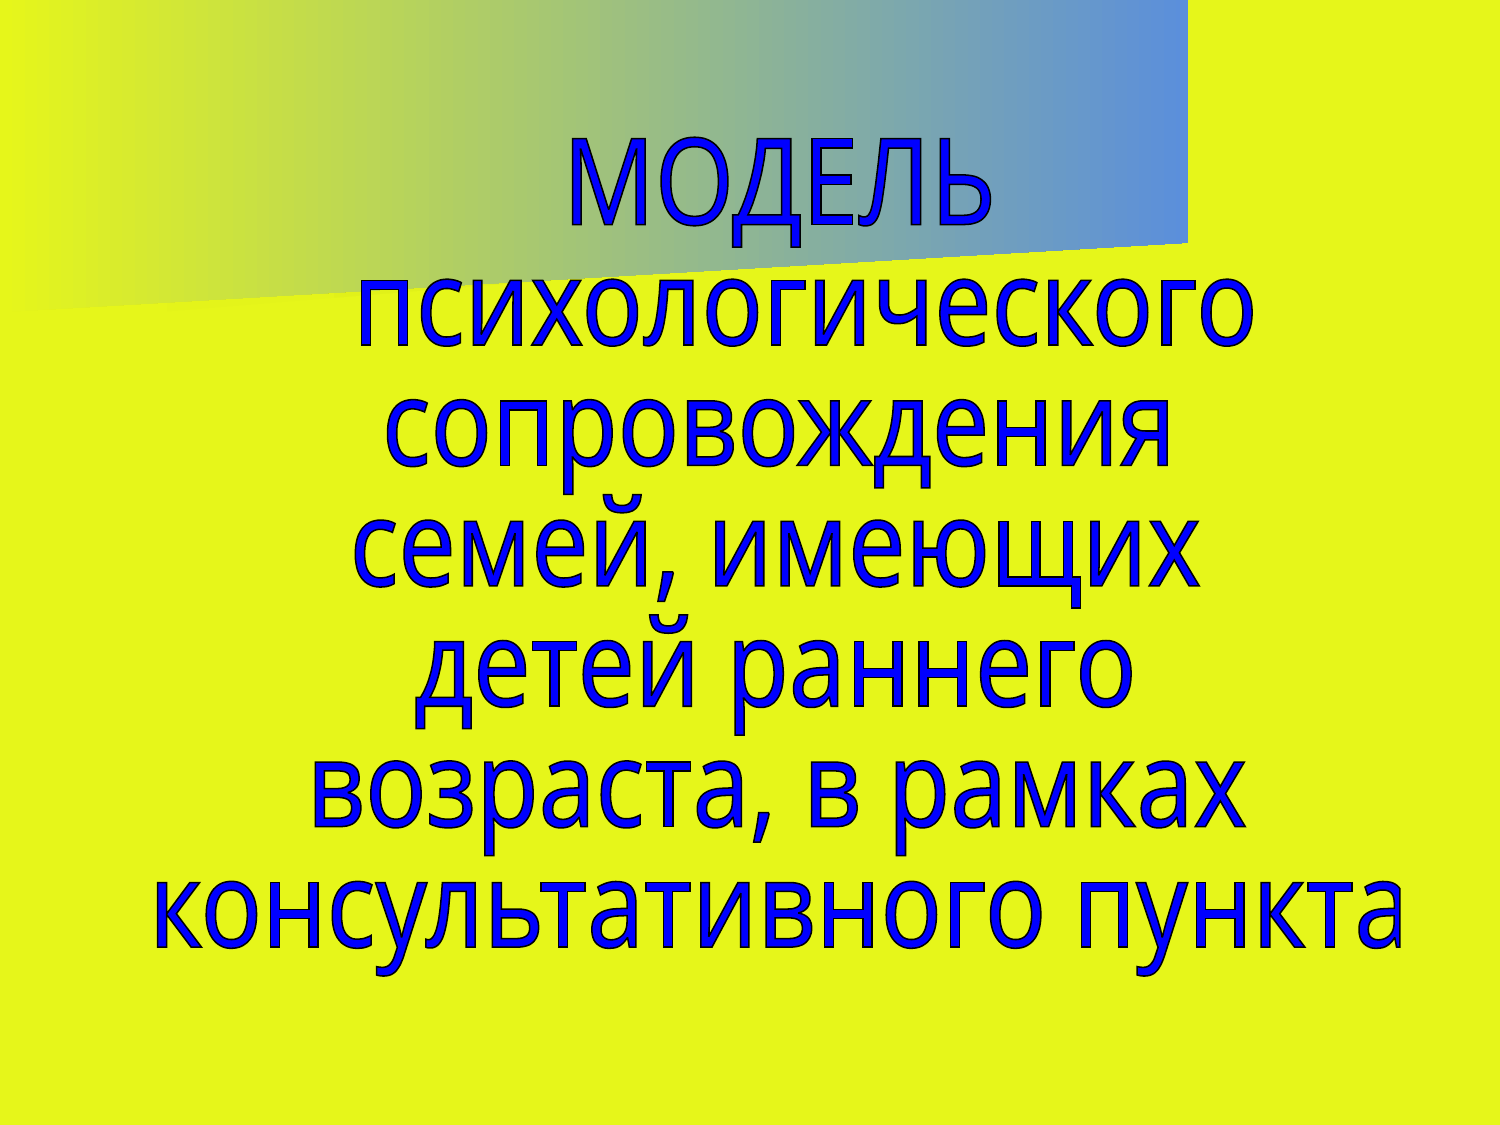

МОДЕЛЬ
 психологического
сопровождения
семей, имеющих
детей раннего
возраста, в рамках
консультативного пункта